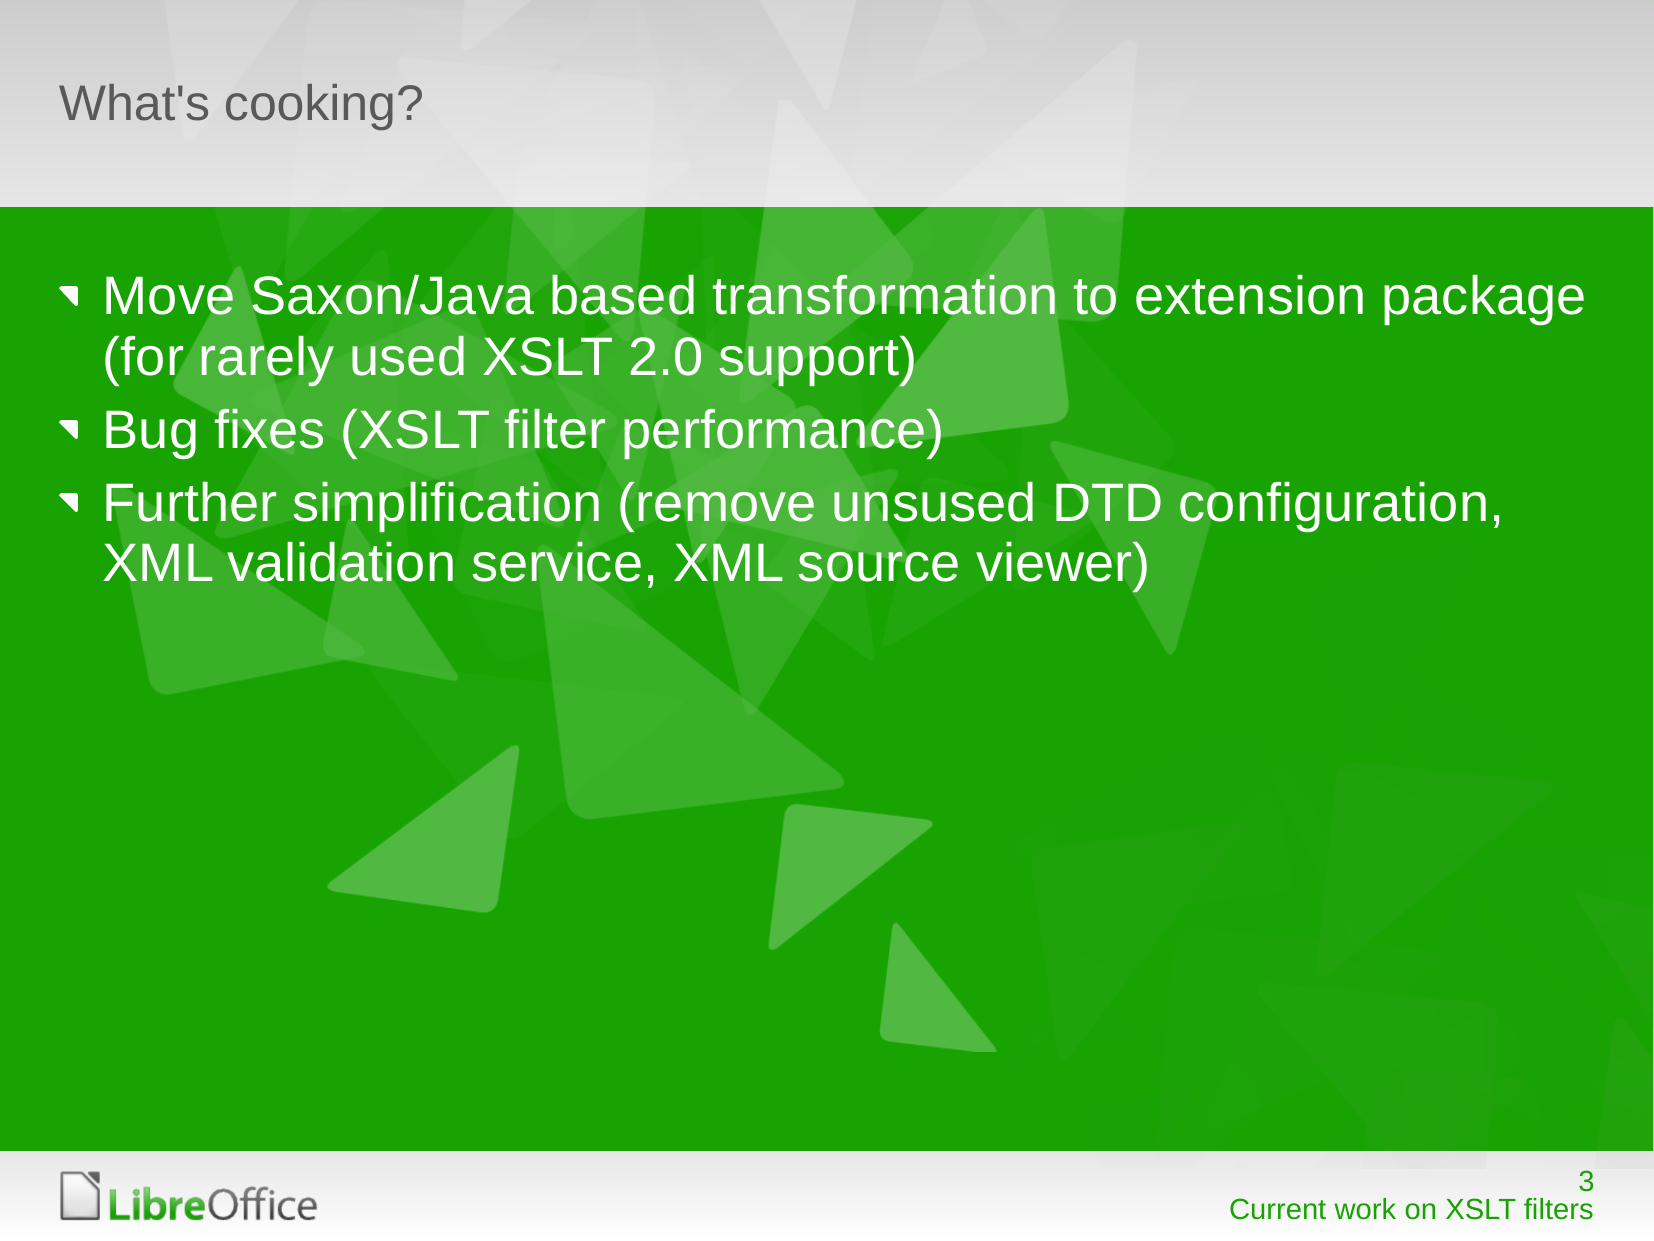

# What's cooking?
Move Saxon/Java based transformation to extension package (for rarely used XSLT 2.0 support)
Bug fixes (XSLT filter performance)
Further simplification (remove unsused DTD configuration, XML validation service, XML source viewer)
3
Current work on XSLT filters